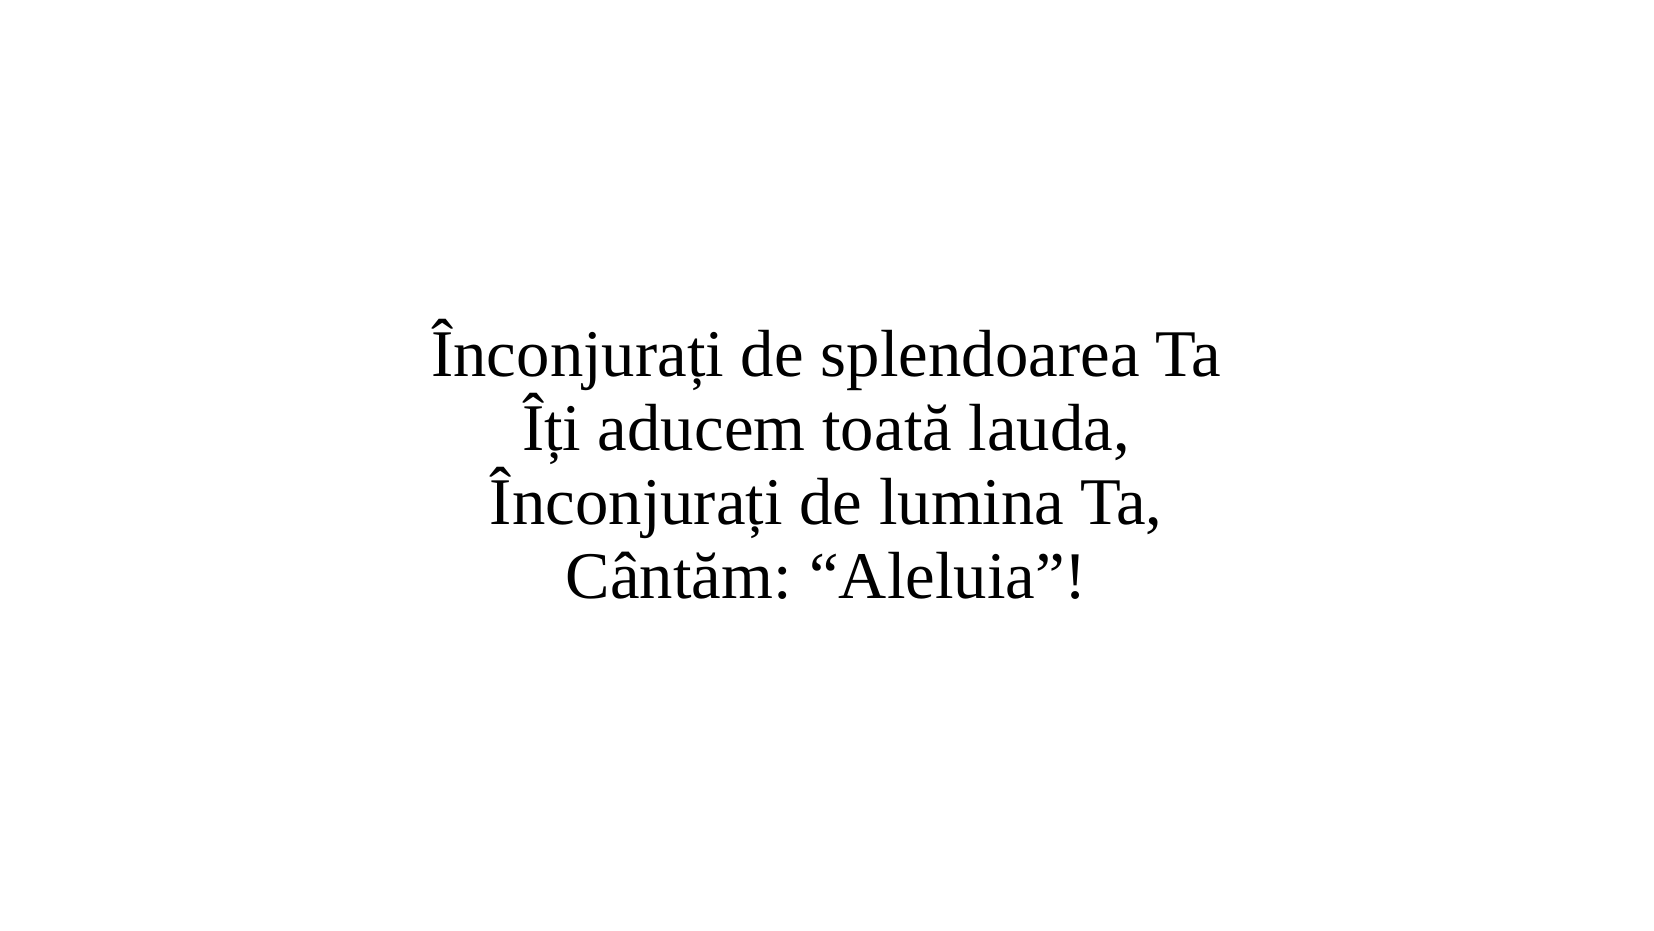

# Înconjurați de splendoarea Ta
Îți aducem toată lauda,
Înconjurați de lumina Ta,
Cântăm: “Aleluia”!